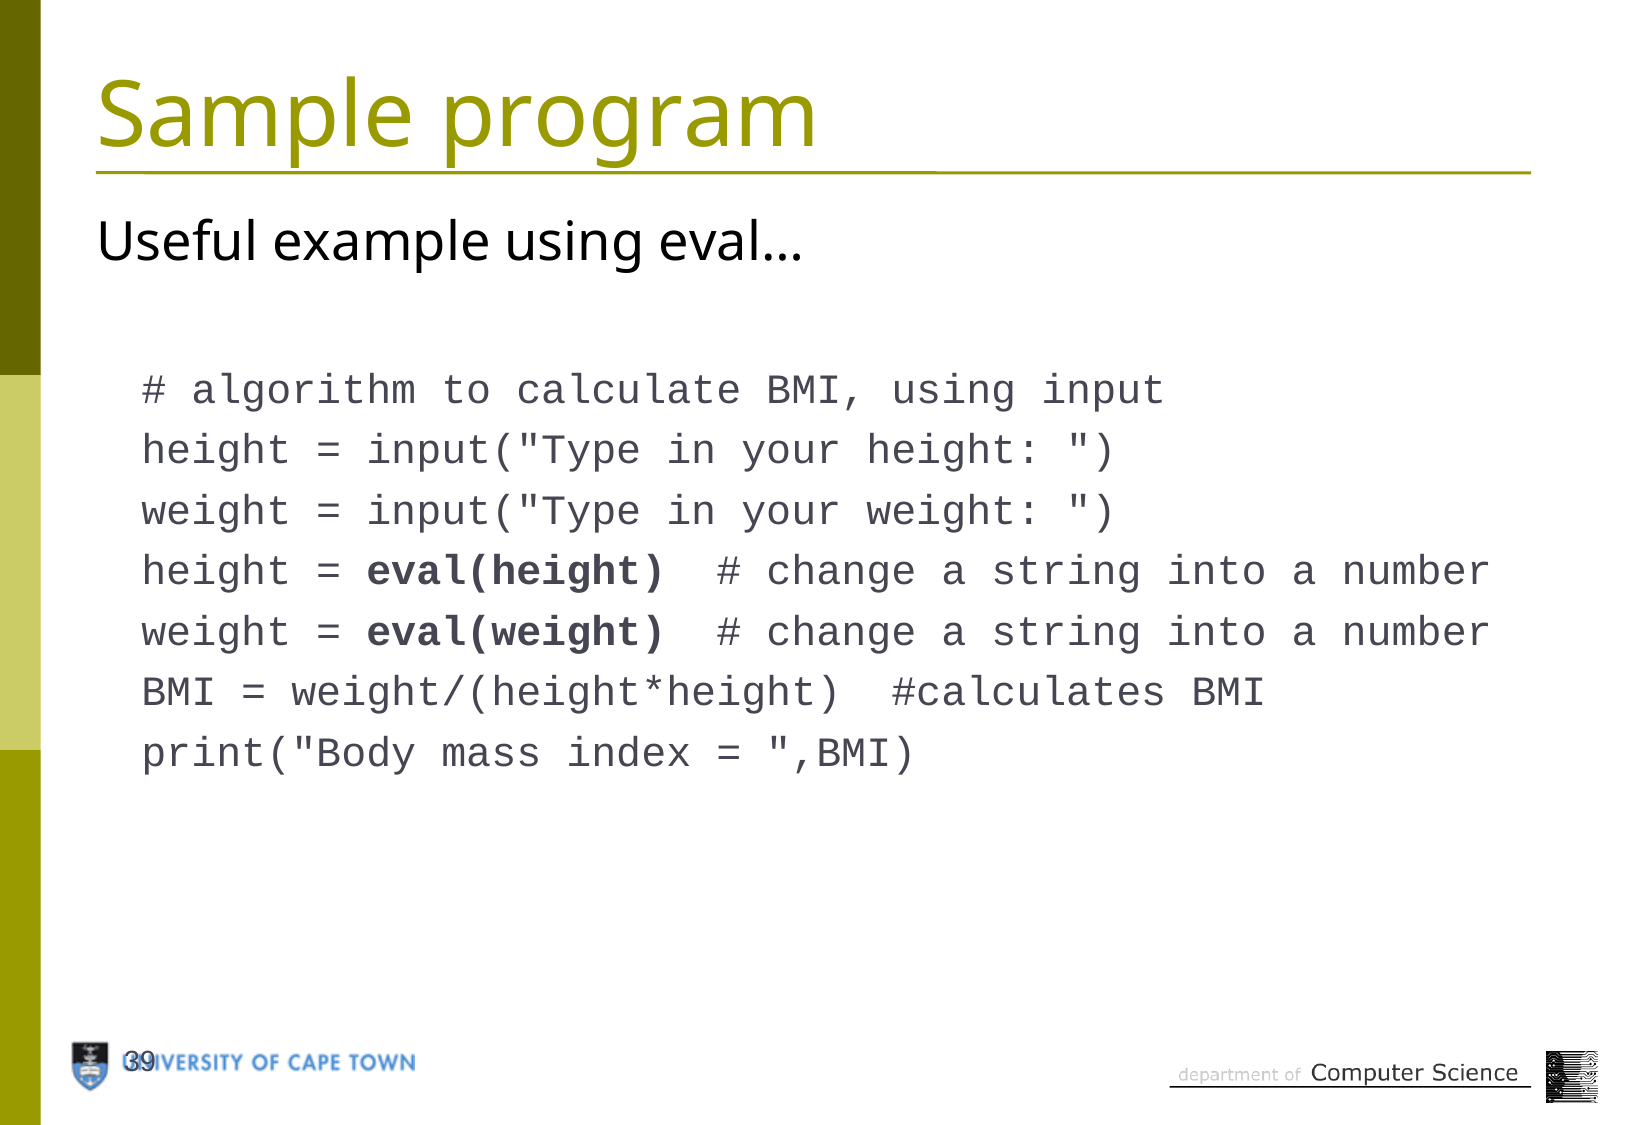

# Sample program
Useful example using eval…
# algorithm to calculate BMI, using input
height = input("Type in your height: ")
weight = input("Type in your weight: ")
height = eval(height) # change a string into a number
weight = eval(weight) # change a string into a number
BMI = weight/(height*height) #calculates BMI
print("Body mass index = ",BMI)